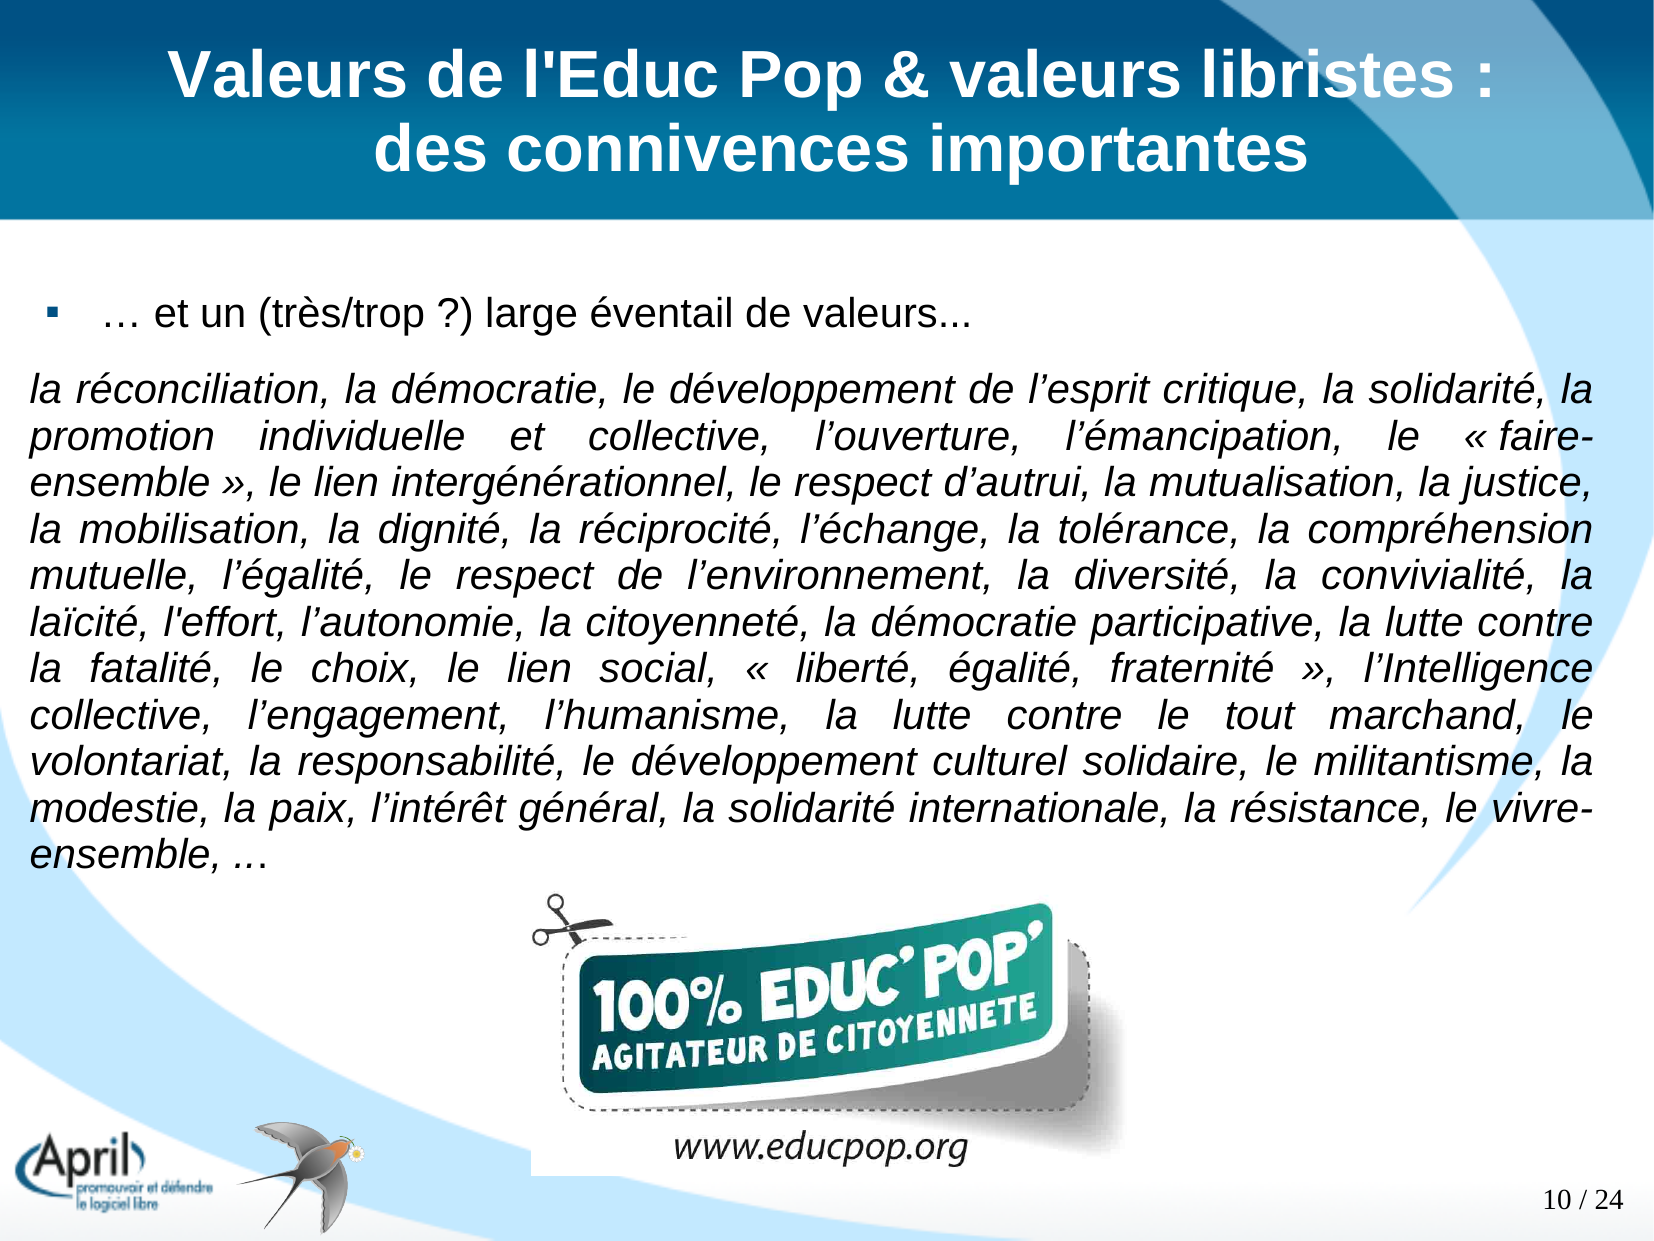

# Valeurs de l'Educ Pop & valeurs libristes : des connivences importantes
… et un (très/trop ?) large éventail de valeurs...
la réconciliation, la démocratie, le développement de l’esprit critique, la solidarité, la promotion individuelle et collective, l’ouverture, l’émancipation, le « faire-ensemble », le lien intergénérationnel, le respect d’autrui, la mutualisation, la justice, la mobilisation, la dignité, la réciprocité, l’échange, la tolérance, la compréhension mutuelle, l’égalité, le respect de l’environnement, la diversité, la convivialité, la laïcité, l'effort, l’autonomie, la citoyenneté, la démocratie participative, la lutte contre la fatalité, le choix, le lien social, « liberté, égalité, fraternité », l’Intelligence collective, l’engagement, l’humanisme, la lutte contre le tout marchand, le volontariat, la responsabilité, le développement culturel solidaire, le militantisme, la modestie, la paix, l’intérêt général, la solidarité internationale, la résistance, le vivre-ensemble, ...
17 novembre 2014 - CNAJEP
10